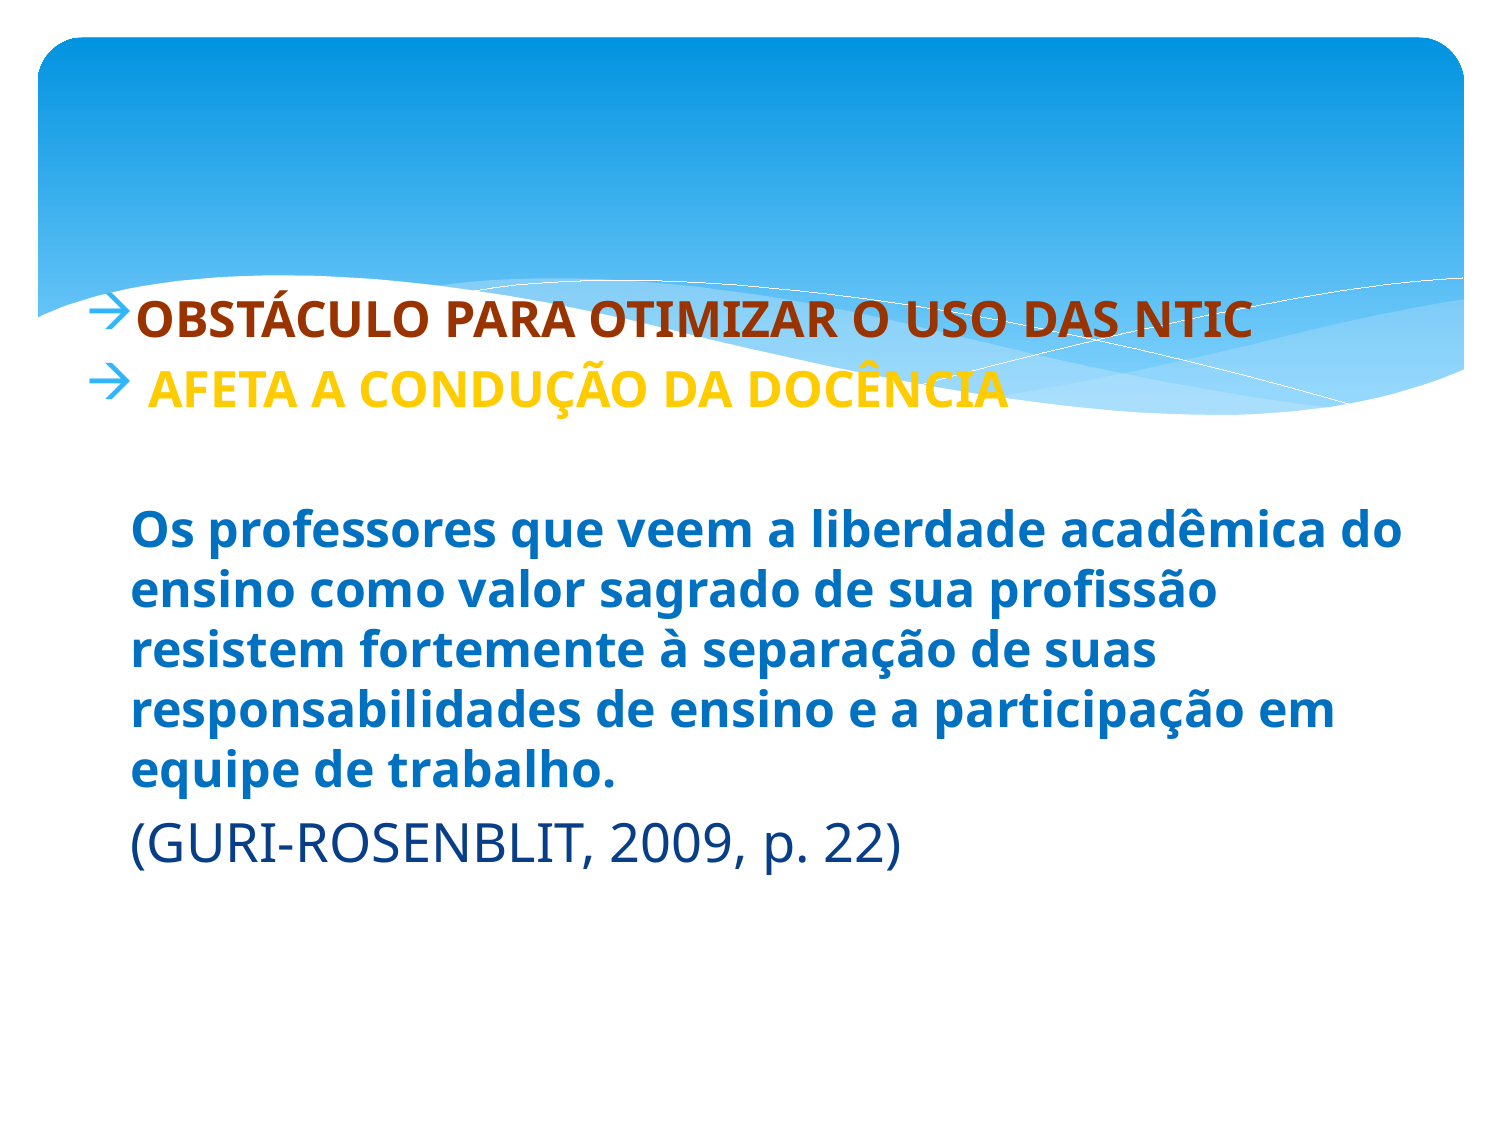

# OBSTÁCULO PARA OTIMIZAR O USO DAS NTIC
 AFETA A CONDUÇÃO DA DOCÊNCIA
	Os professores que veem a liberdade acadêmica do ensino como valor sagrado de sua profissão resistem fortemente à separação de suas responsabilidades de ensino e a participação em equipe de trabalho.
	(GURI-ROSENBLIT, 2009, p. 22)